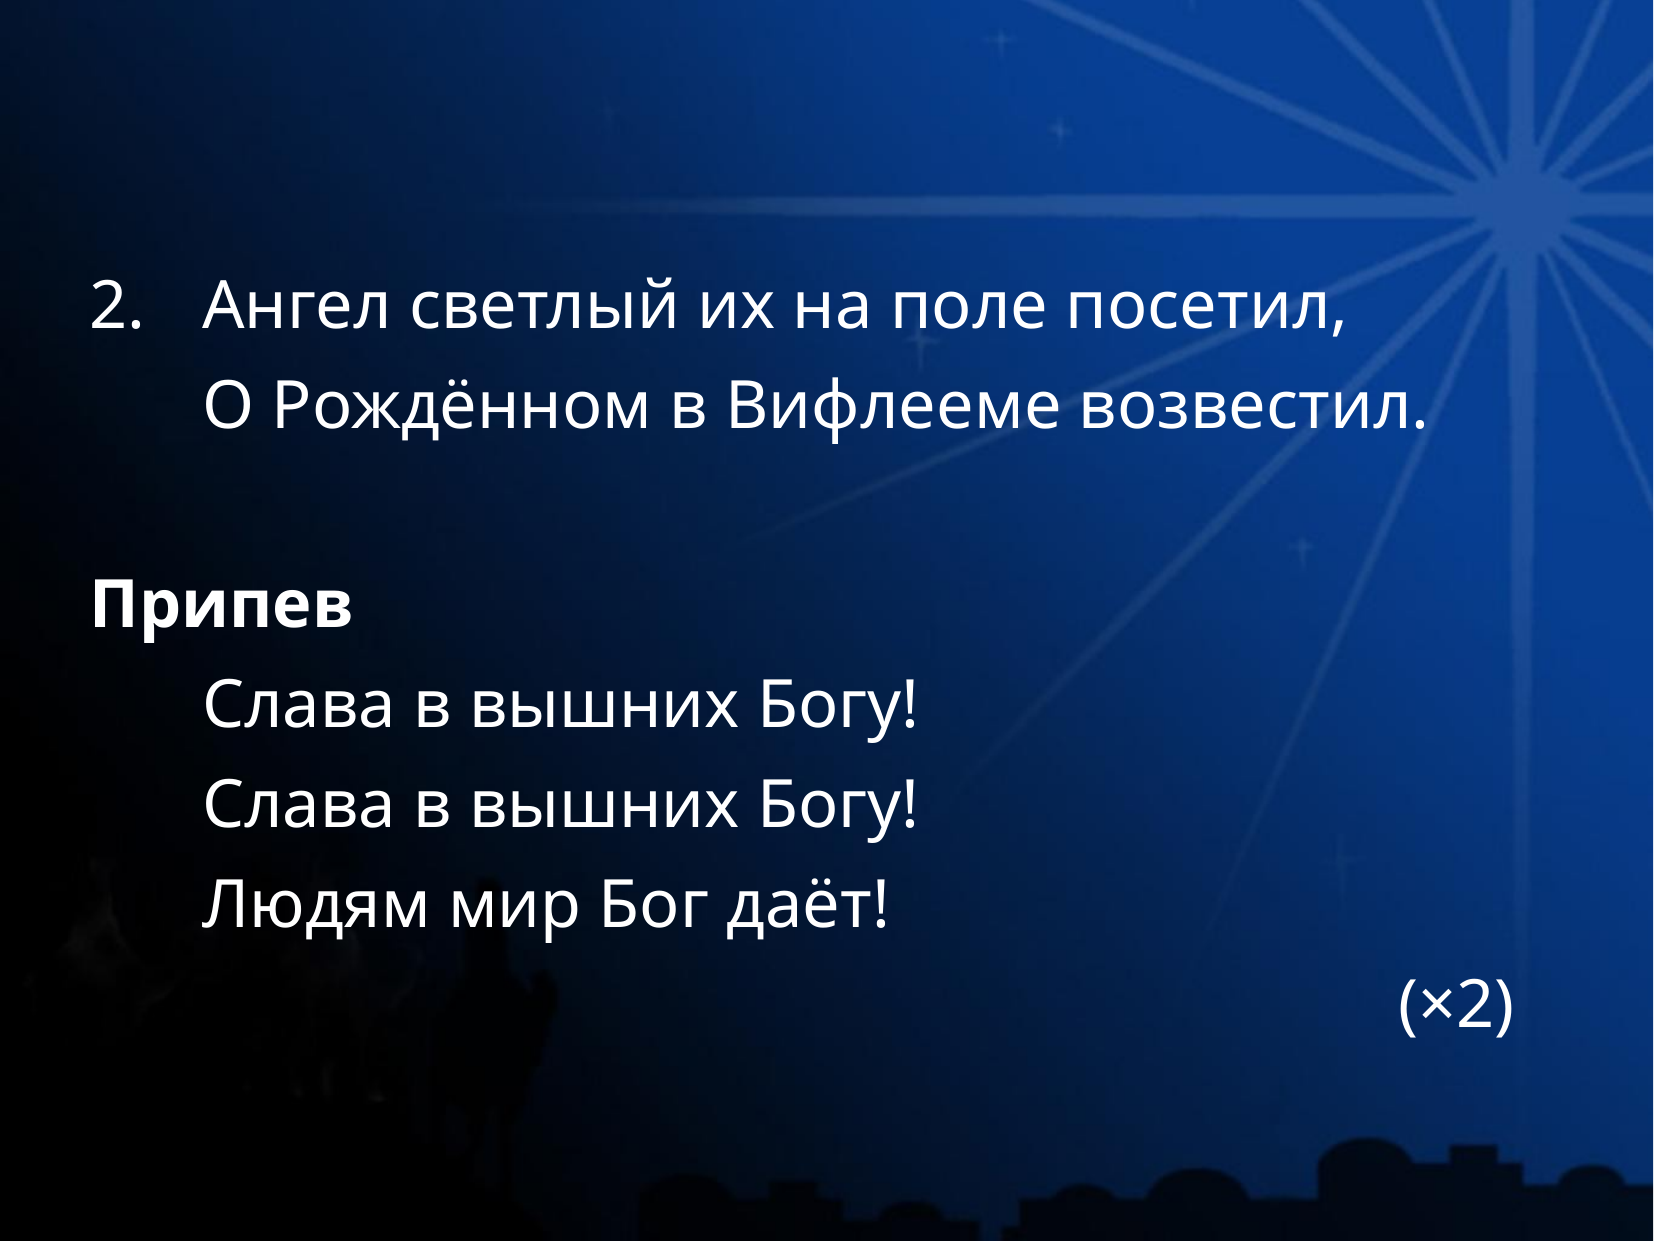

2.	Ангел светлый их на поле посетил,
	О Рождённом в Вифлееме возвестил.
Припев
	Слава в вышних Богу!
	Слава в вышних Богу!
	Людям мир Бог даёт!
			(×2)